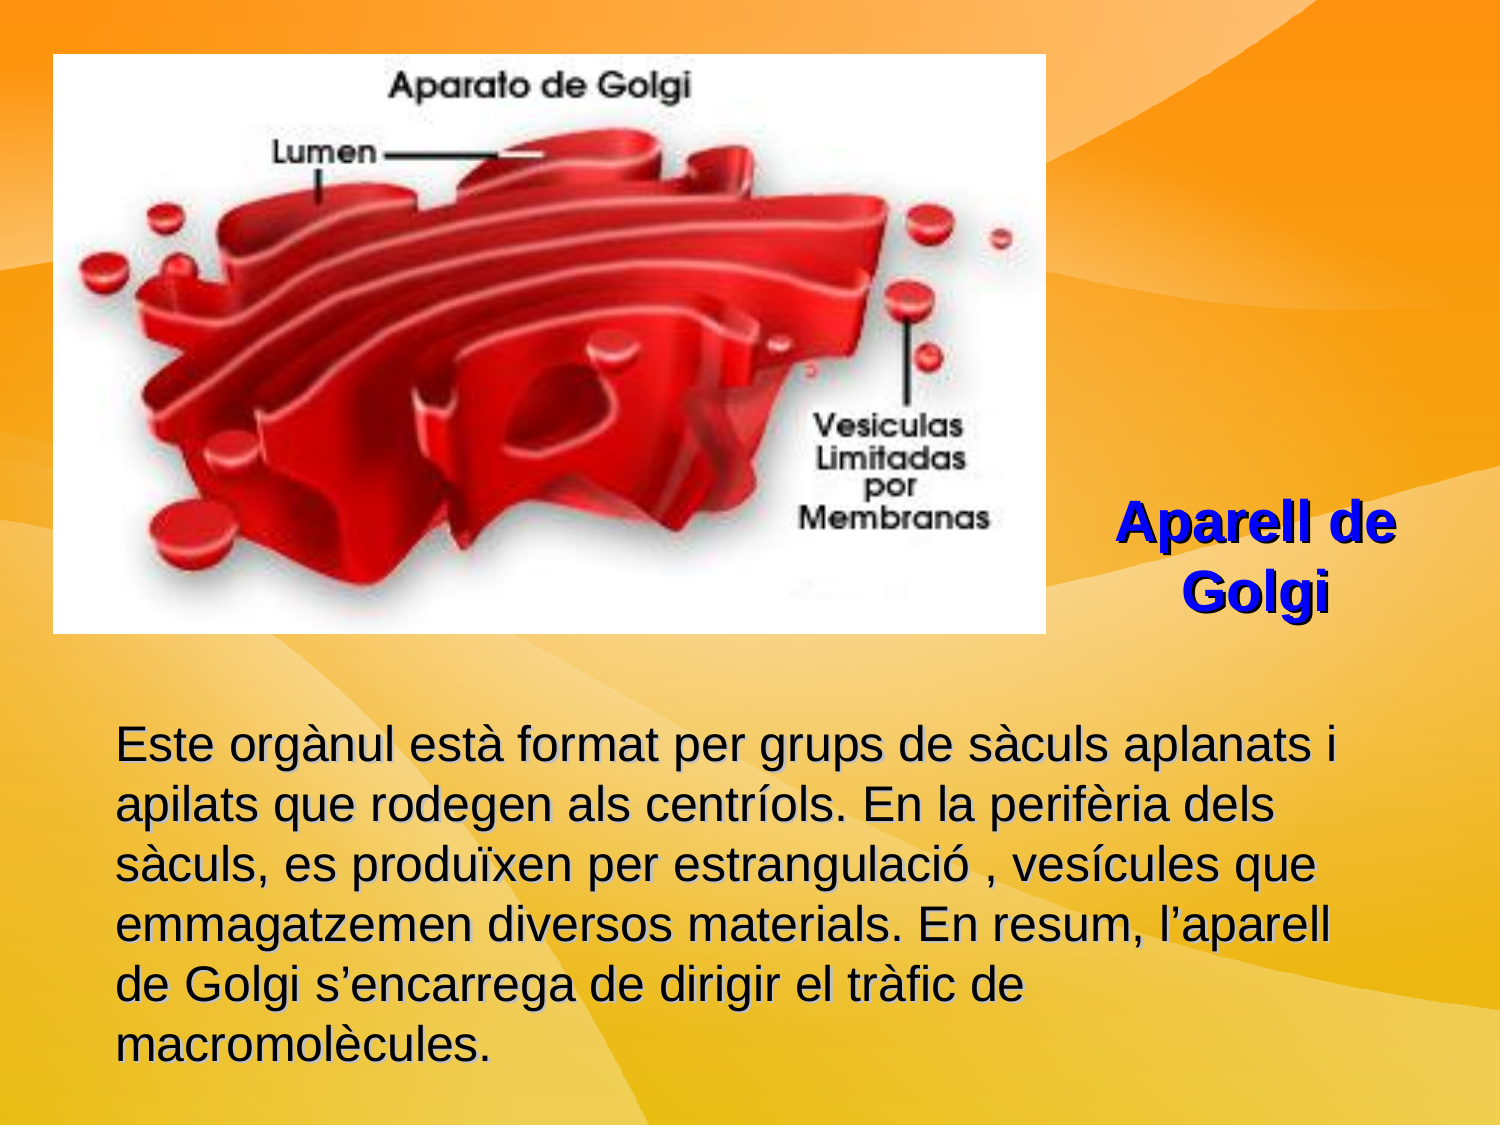

# Aparell de Golgi
Este orgànul està format per grups de sàculs aplanats i apilats que rodegen als centríols. En la perifèria dels sàculs, es produïxen per estrangulació , vesícules que emmagatzemen diversos materials. En resum, l’aparell de Golgi s’encarrega de dirigir el tràfic de macromolècules.